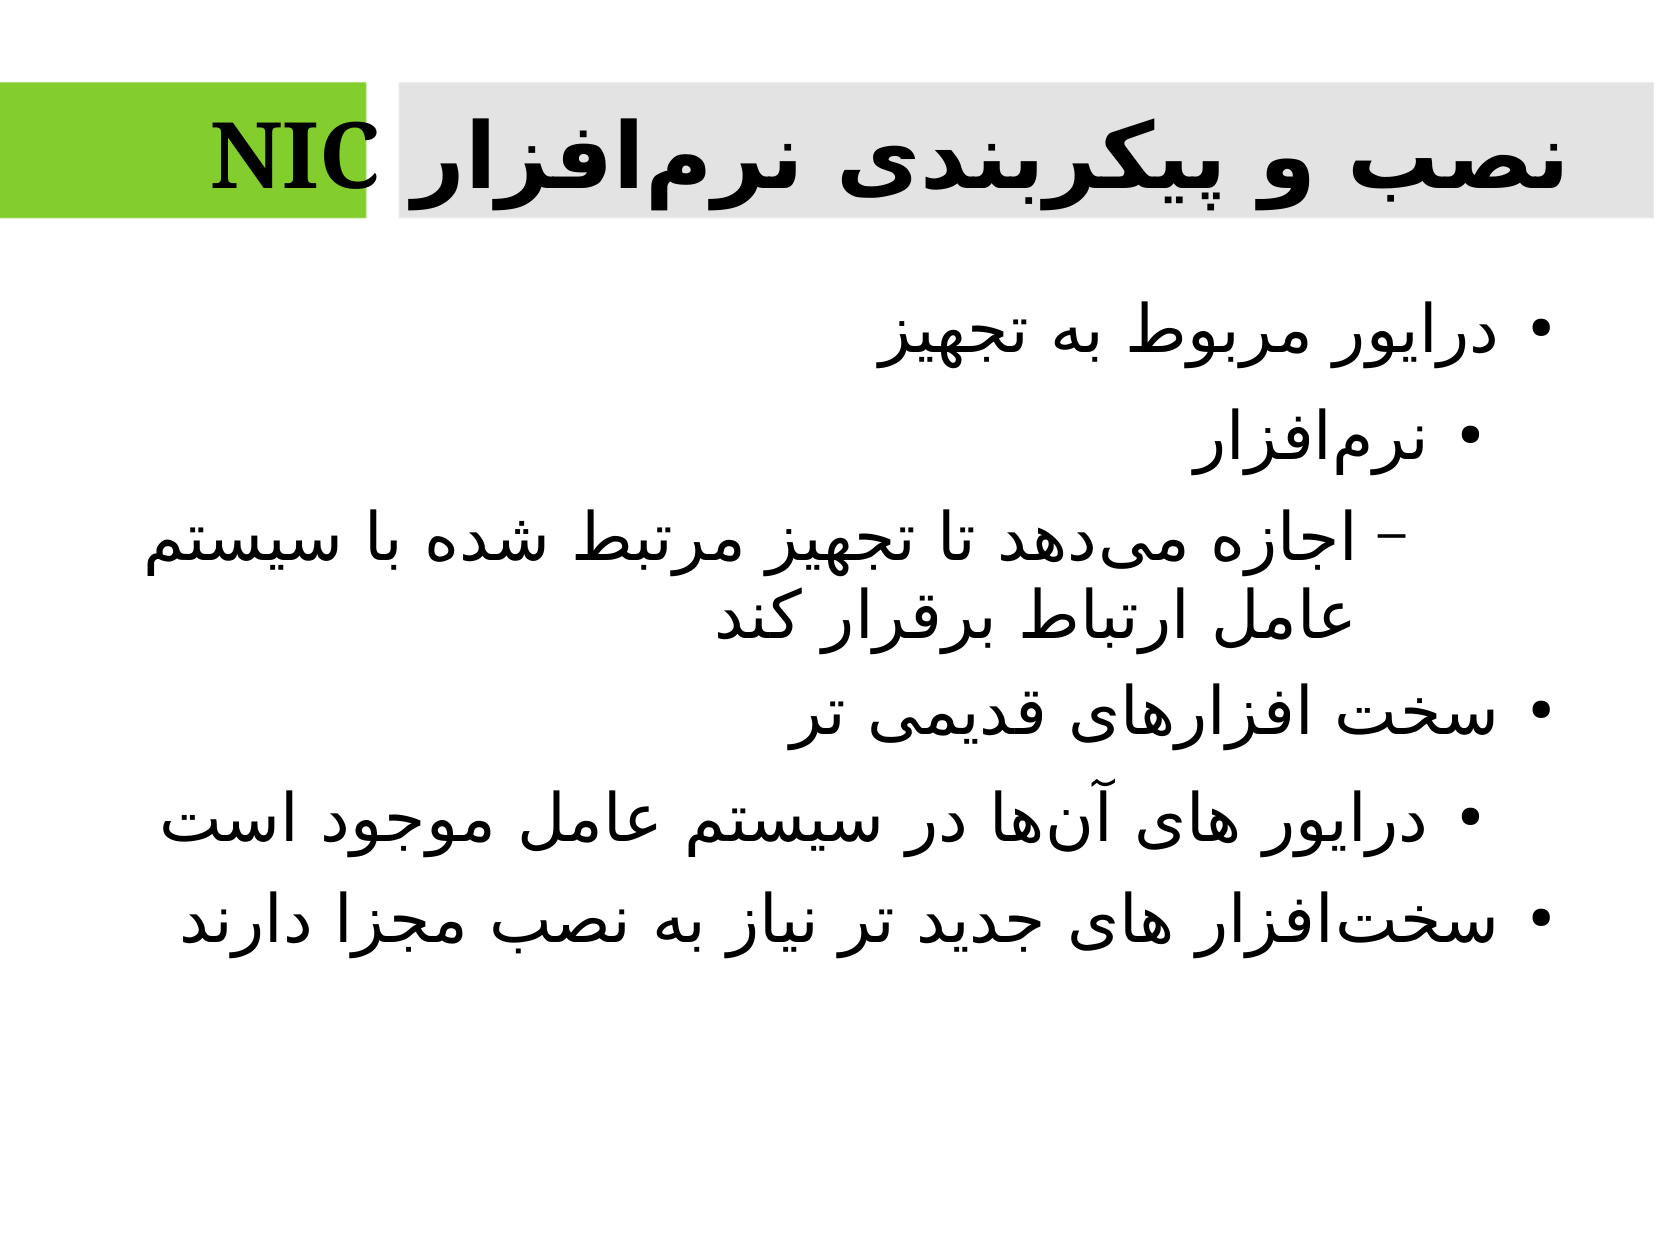

# نصب و پیکربندی نرم‌افزار NIC
درایور مربوط به تجهیز
نرم‌افزار
اجازه می‌دهد تا تجهیز مرتبط شده با سیستم عامل ارتباط برقرار کند
سخت افزارهای قدیمی تر
درایور های آن‌ها در سیستم عامل موجود است
سخت‌افزار های جدید تر نیاز به نصب مجزا دارند